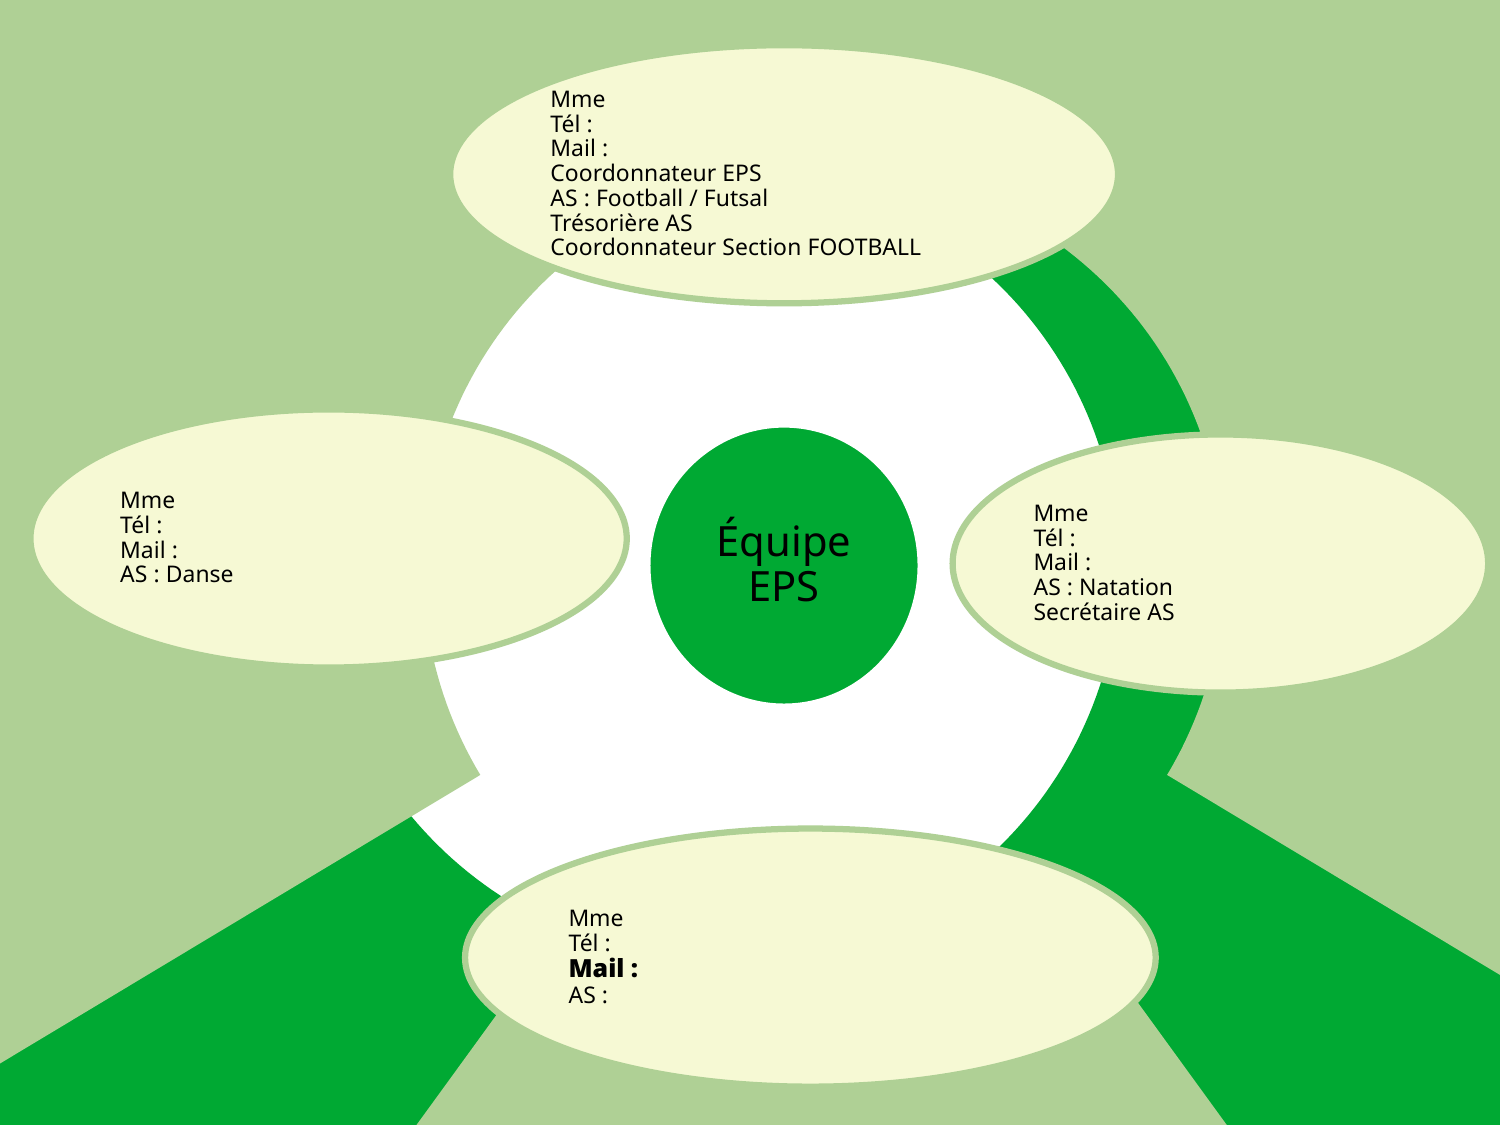

Mme
Tél :
Mail :
Coordonnateur EPS
AS : Football / Futsal
Trésorière AS
Coordonnateur Section FOOTBALL
Mme
Tél :
Mail :
AS : Danse
Équipe EPS
Mme
Tél :
Mail :
AS : Natation
Secrétaire AS
Mme
Tél :
Mail :
AS :